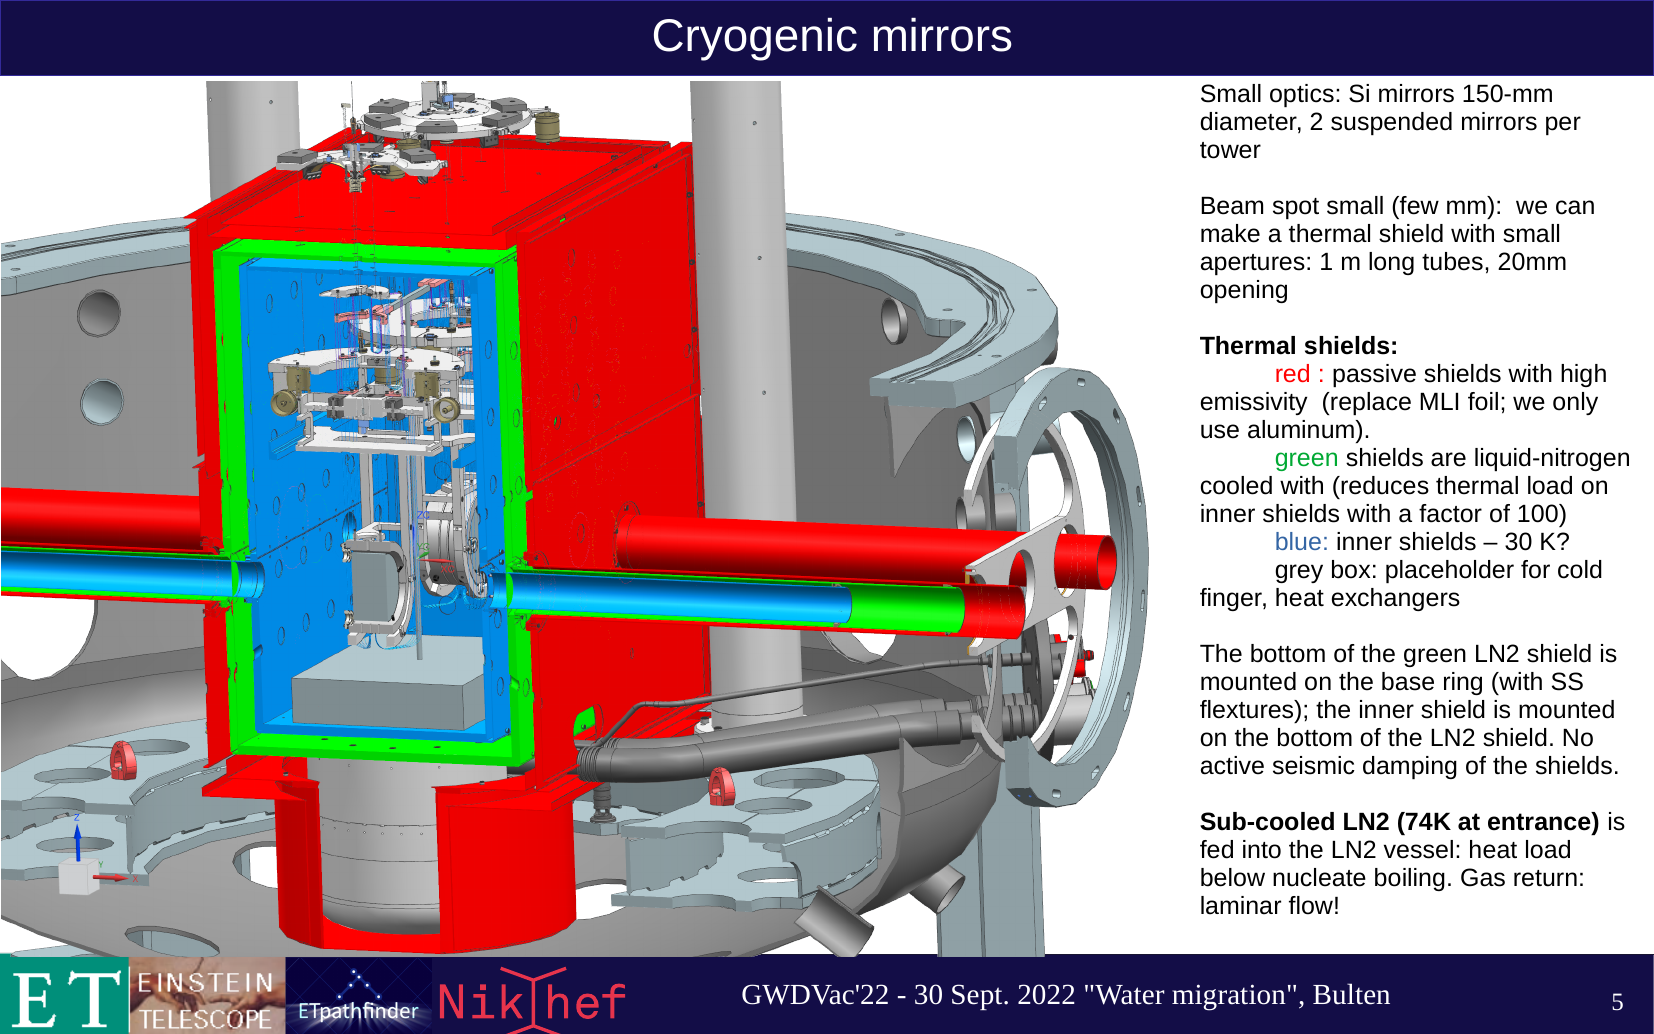

# Cryogenic mirrors
Small optics: Si mirrors 150-mm diameter, 2 suspended mirrors per tower
Beam spot small (few mm): we can make a thermal shield with small apertures: 1 m long tubes, 20mm opening
Thermal shields:
	red : passive shields with high emissivity (replace MLI foil; we only use aluminum).
	green shields are liquid-nitrogen cooled with (reduces thermal load on inner shields with a factor of 100)
	blue: inner shields – 30 K?
	grey box: placeholder for cold finger, heat exchangers
The bottom of the green LN2 shield is mounted on the base ring (with SS flextures); the inner shield is mounted on the bottom of the LN2 shield. No active seismic damping of the shields.
Sub-cooled LN2 (74K at entrance) is fed into the LN2 vessel: heat load below nucleate boiling. Gas return: laminar flow!
GWDVac'22 - 30 Sept. 2022 "Water migration", Bulten
5